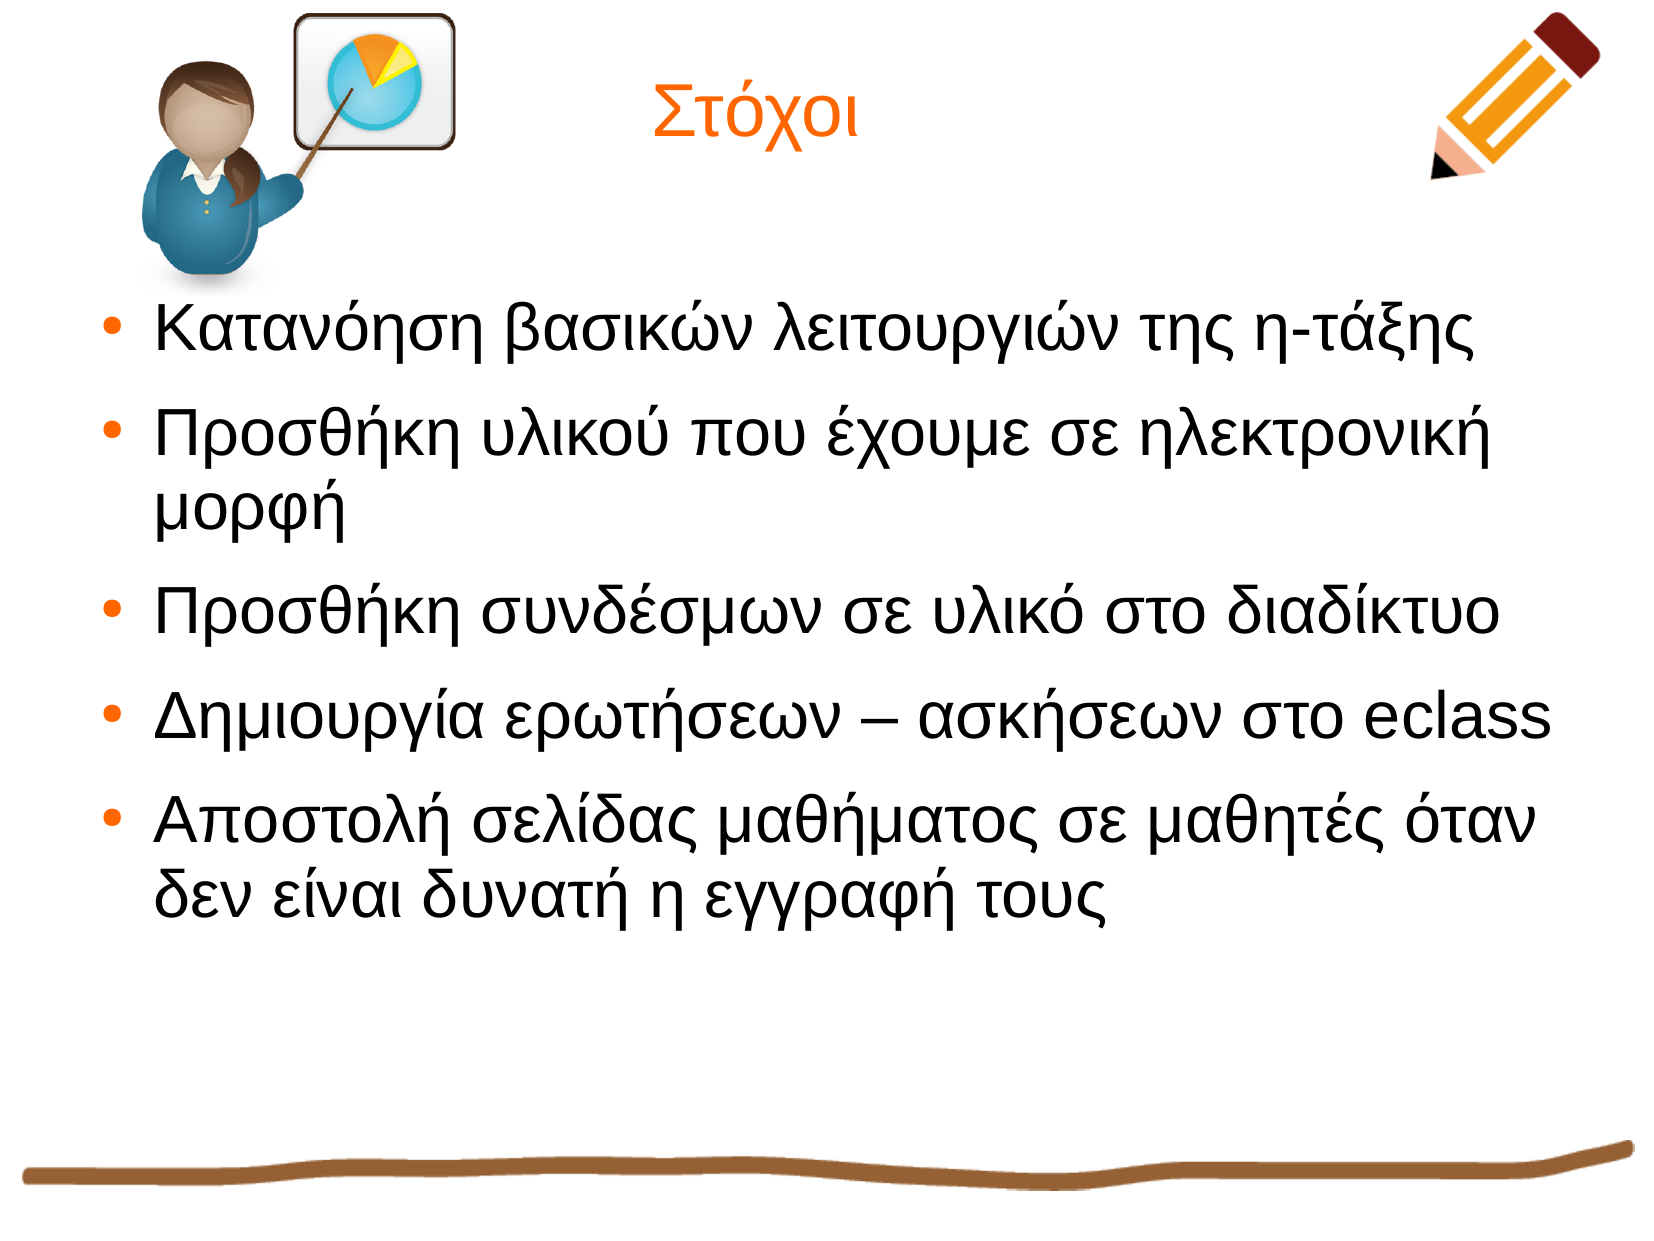

# Στόχοι
Κατανόηση βασικών λειτουργιών της η-τάξης
Προσθήκη υλικού που έχουμε σε ηλεκτρονική μορφή
Προσθήκη συνδέσμων σε υλικό στο διαδίκτυο
Δημιουργία ερωτήσεων – ασκήσεων στο eclass
Αποστολή σελίδας μαθήματος σε μαθητές όταν δεν είναι δυνατή η εγγραφή τους